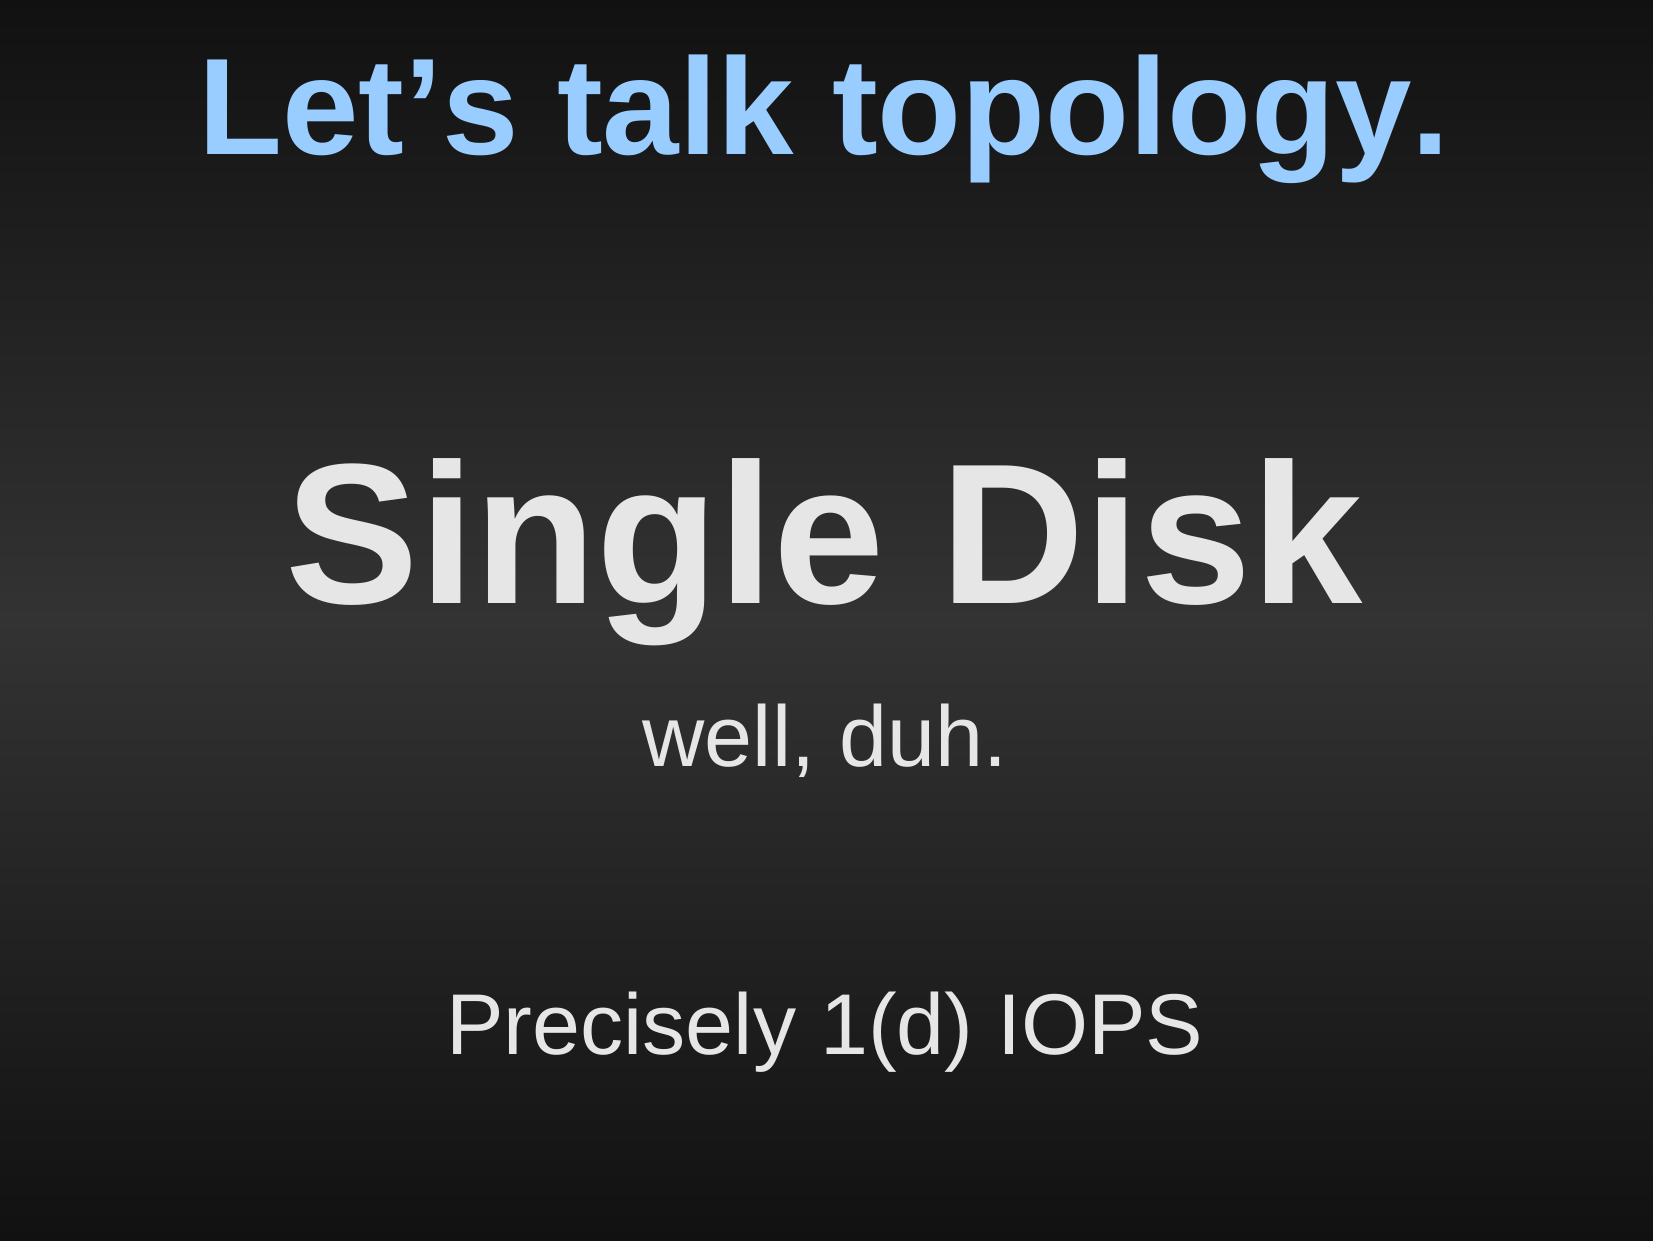

# Let’s talk topology.
Single Disk
well, duh.
Precisely 1(d) IOPS